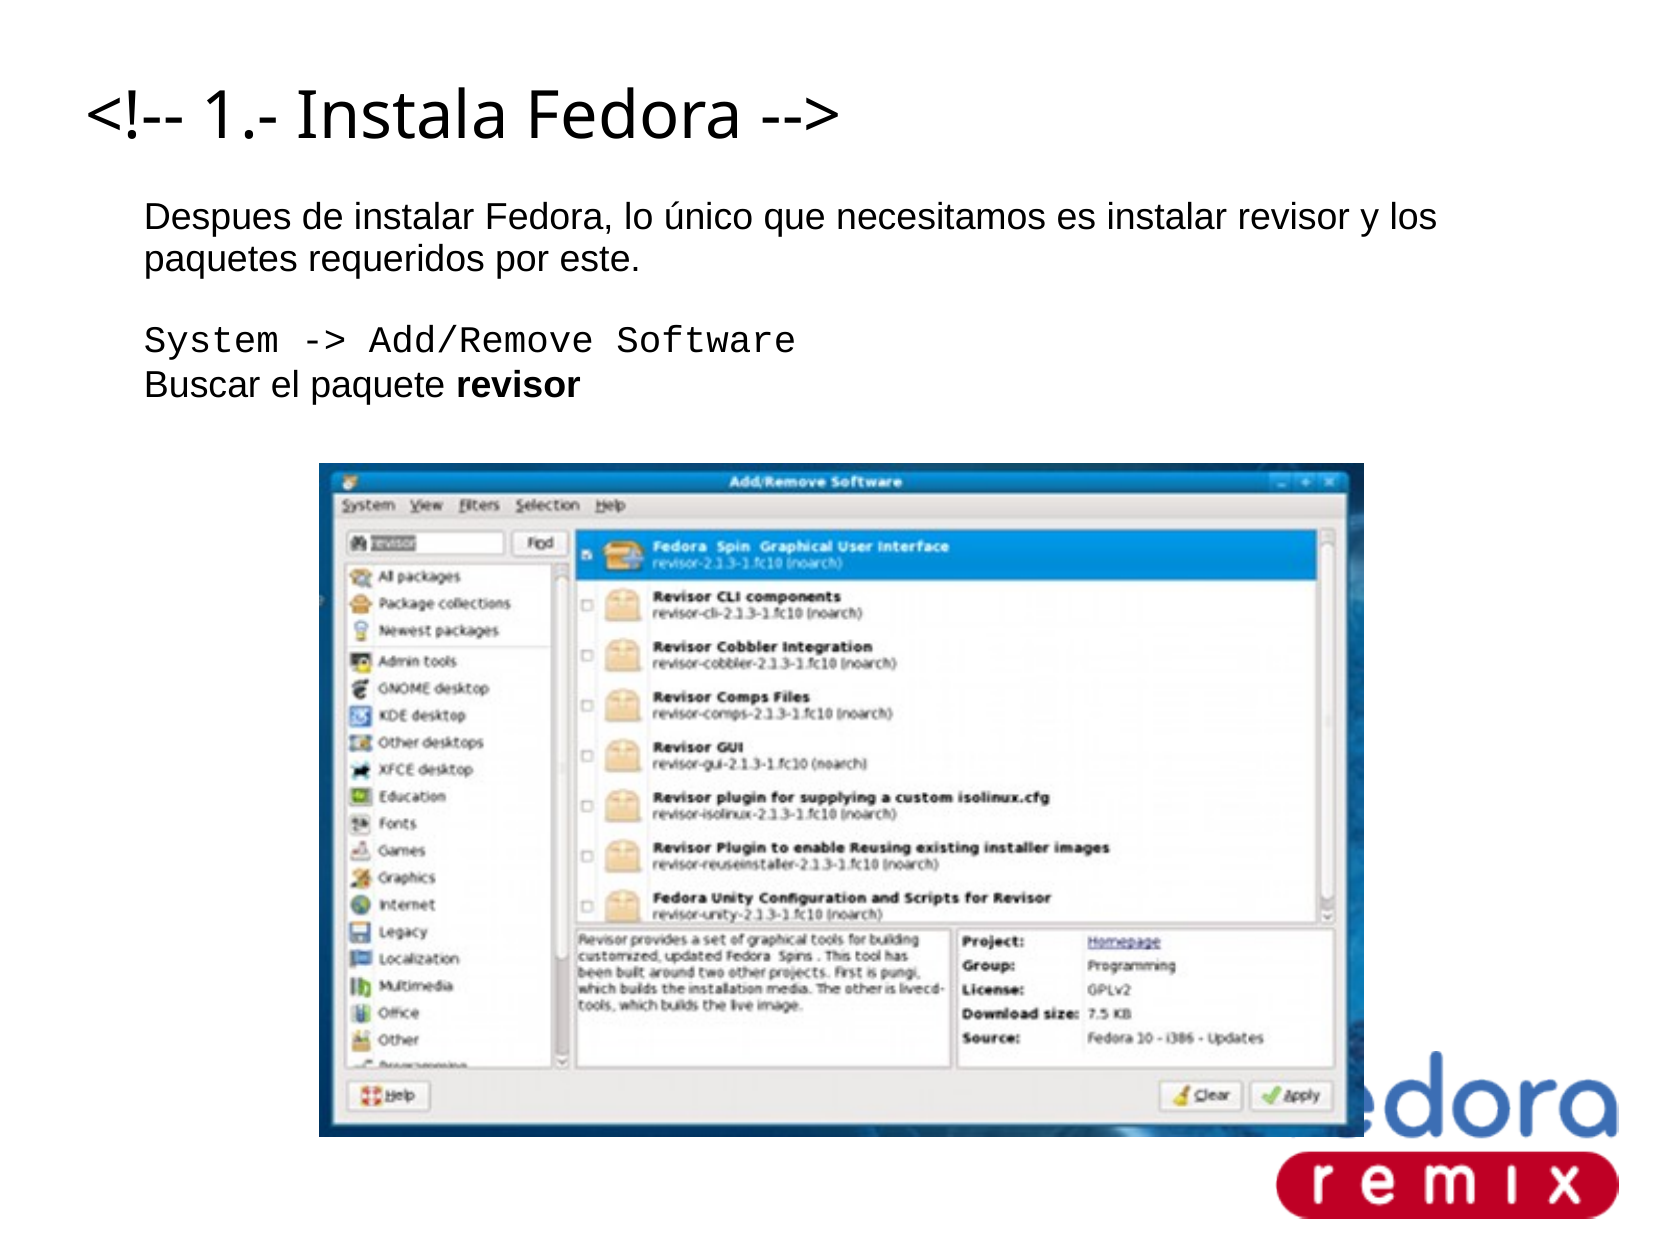

# <!-- 1.- Instala Fedora -->
Despues de instalar Fedora, lo único que necesitamos es instalar revisor y los paquetes requeridos por este.
System -> Add/Remove Software
Buscar el paquete revisor